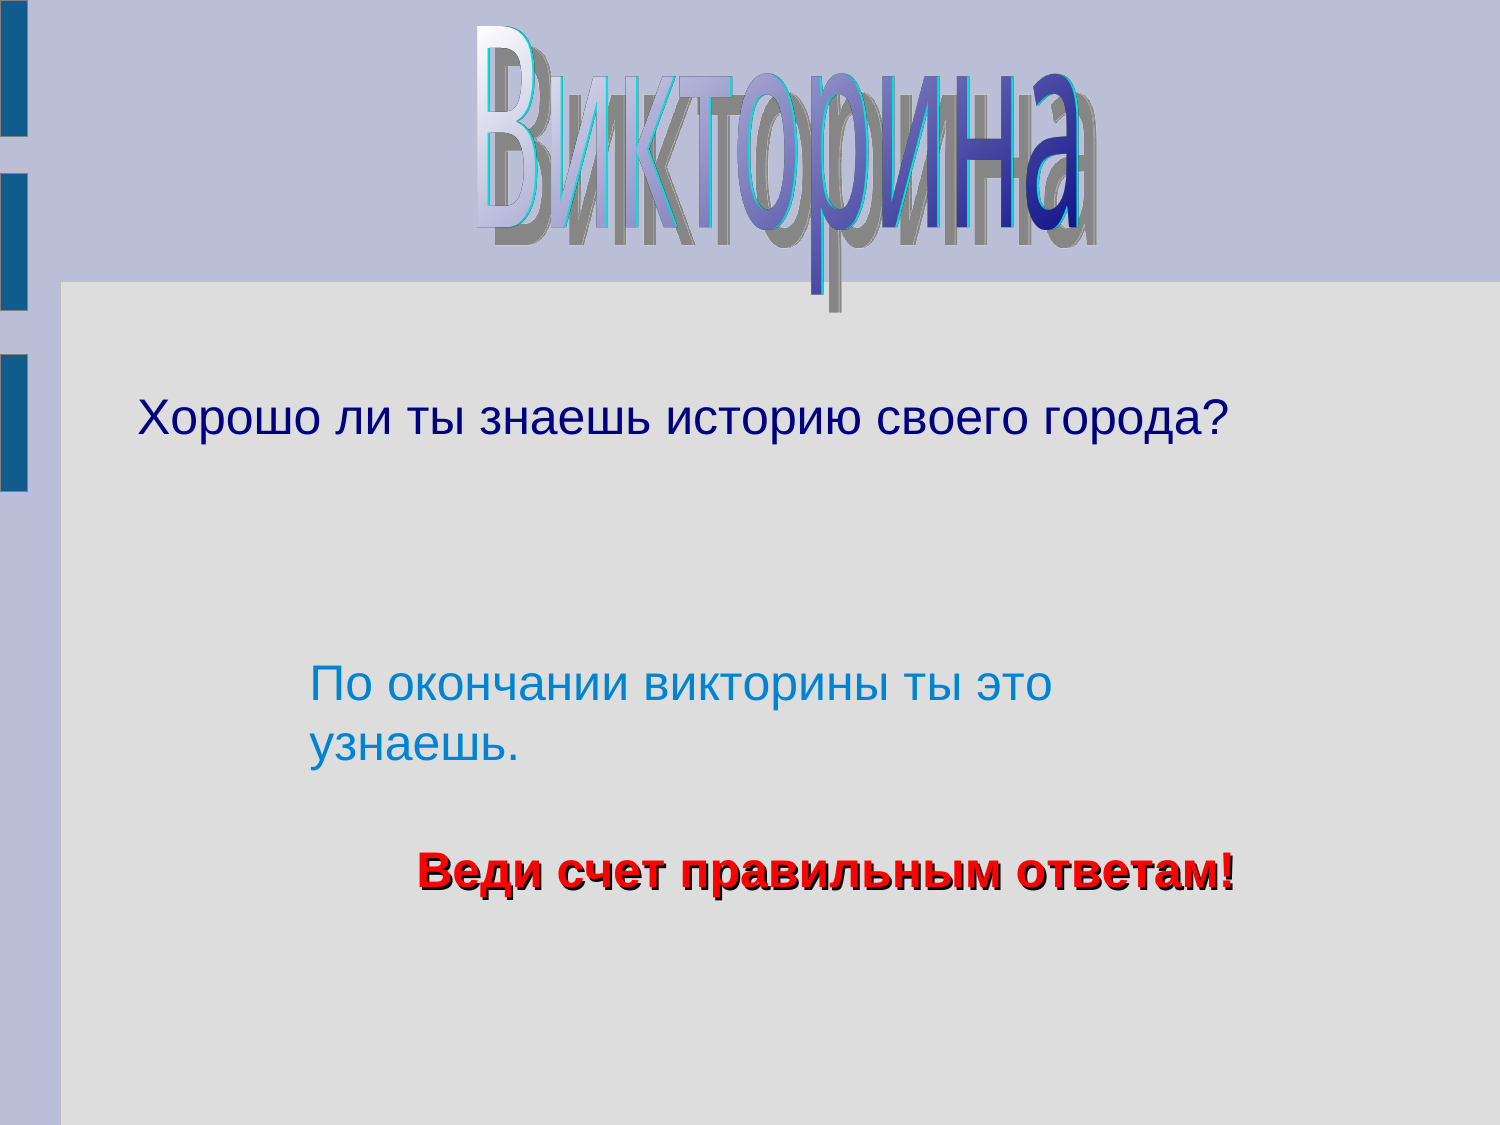

Викторина
Хорошо ли ты знаешь историю своего города?
По окончании викторины ты это узнаешь.
Веди счет правильным ответам!